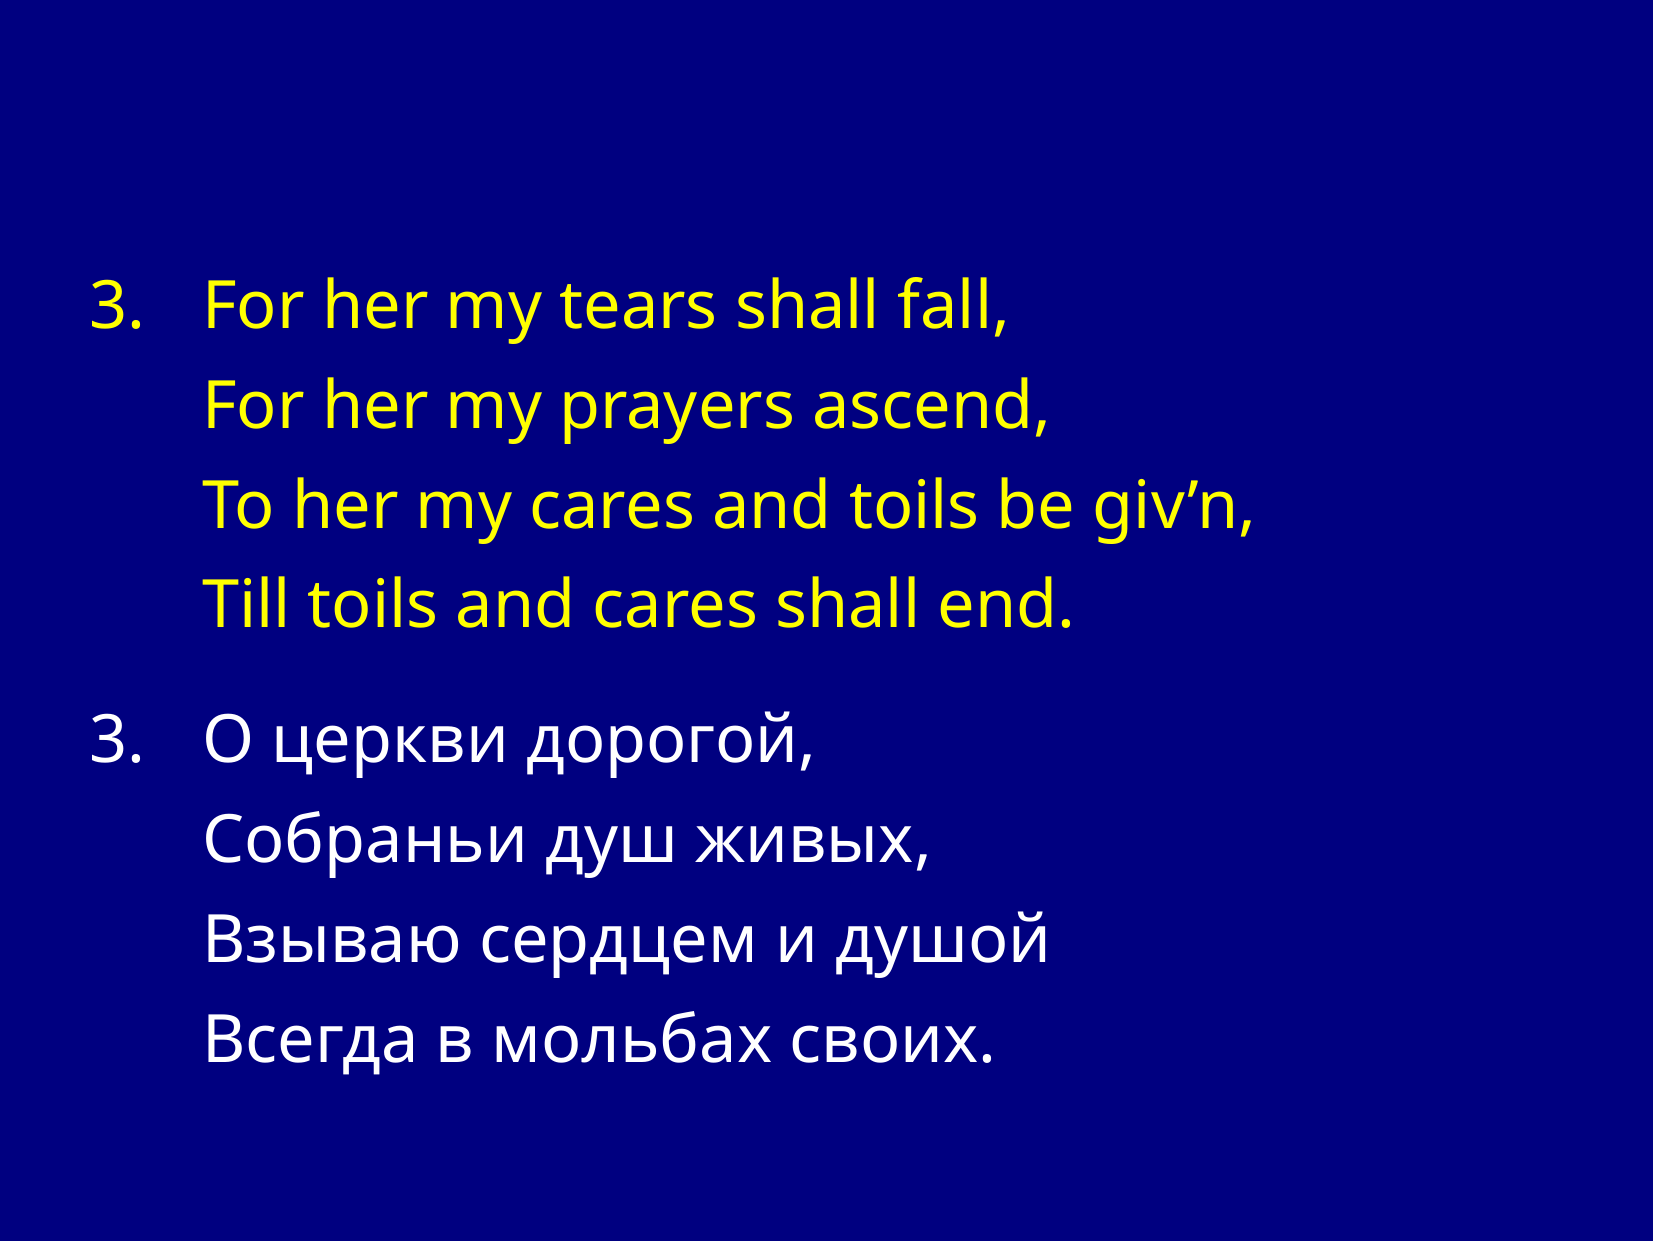

3.	For her my tears shall fall,
	For her my prayers ascend,
	To her my cares and toils be giv’n,
	Till toils and cares shall end.
3.	О церкви дорогой,
	Собраньи душ живых,
	Взываю сердцем и душой
	Всегда в мольбах своих.